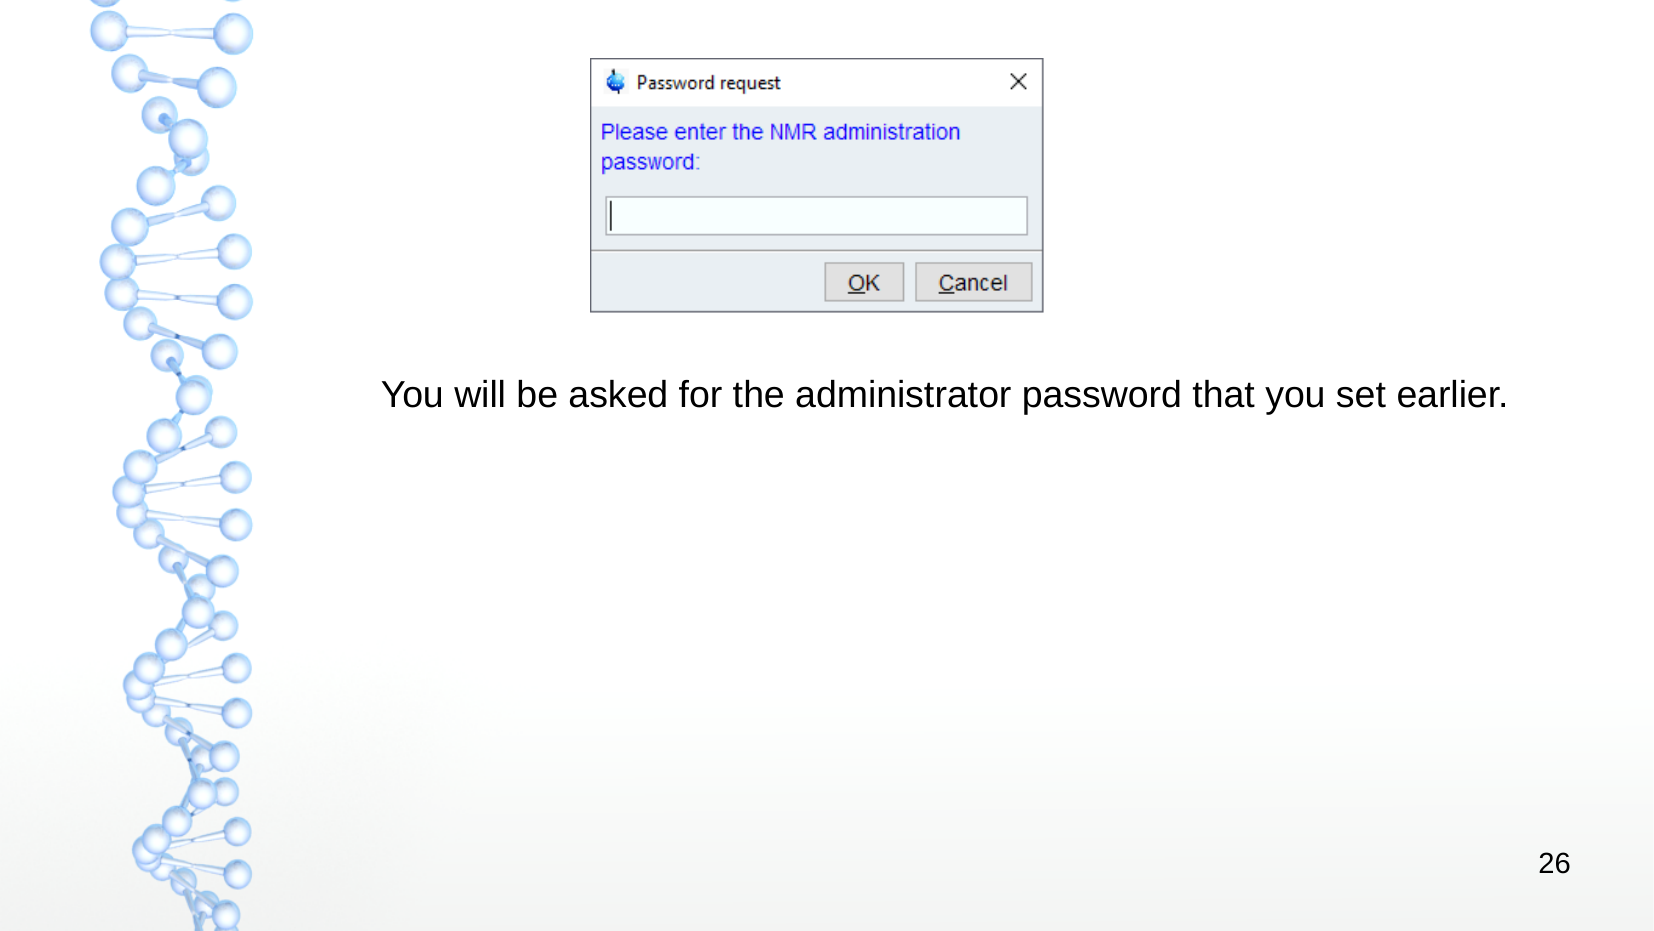

You will be asked for the administrator password that you set earlier.
26